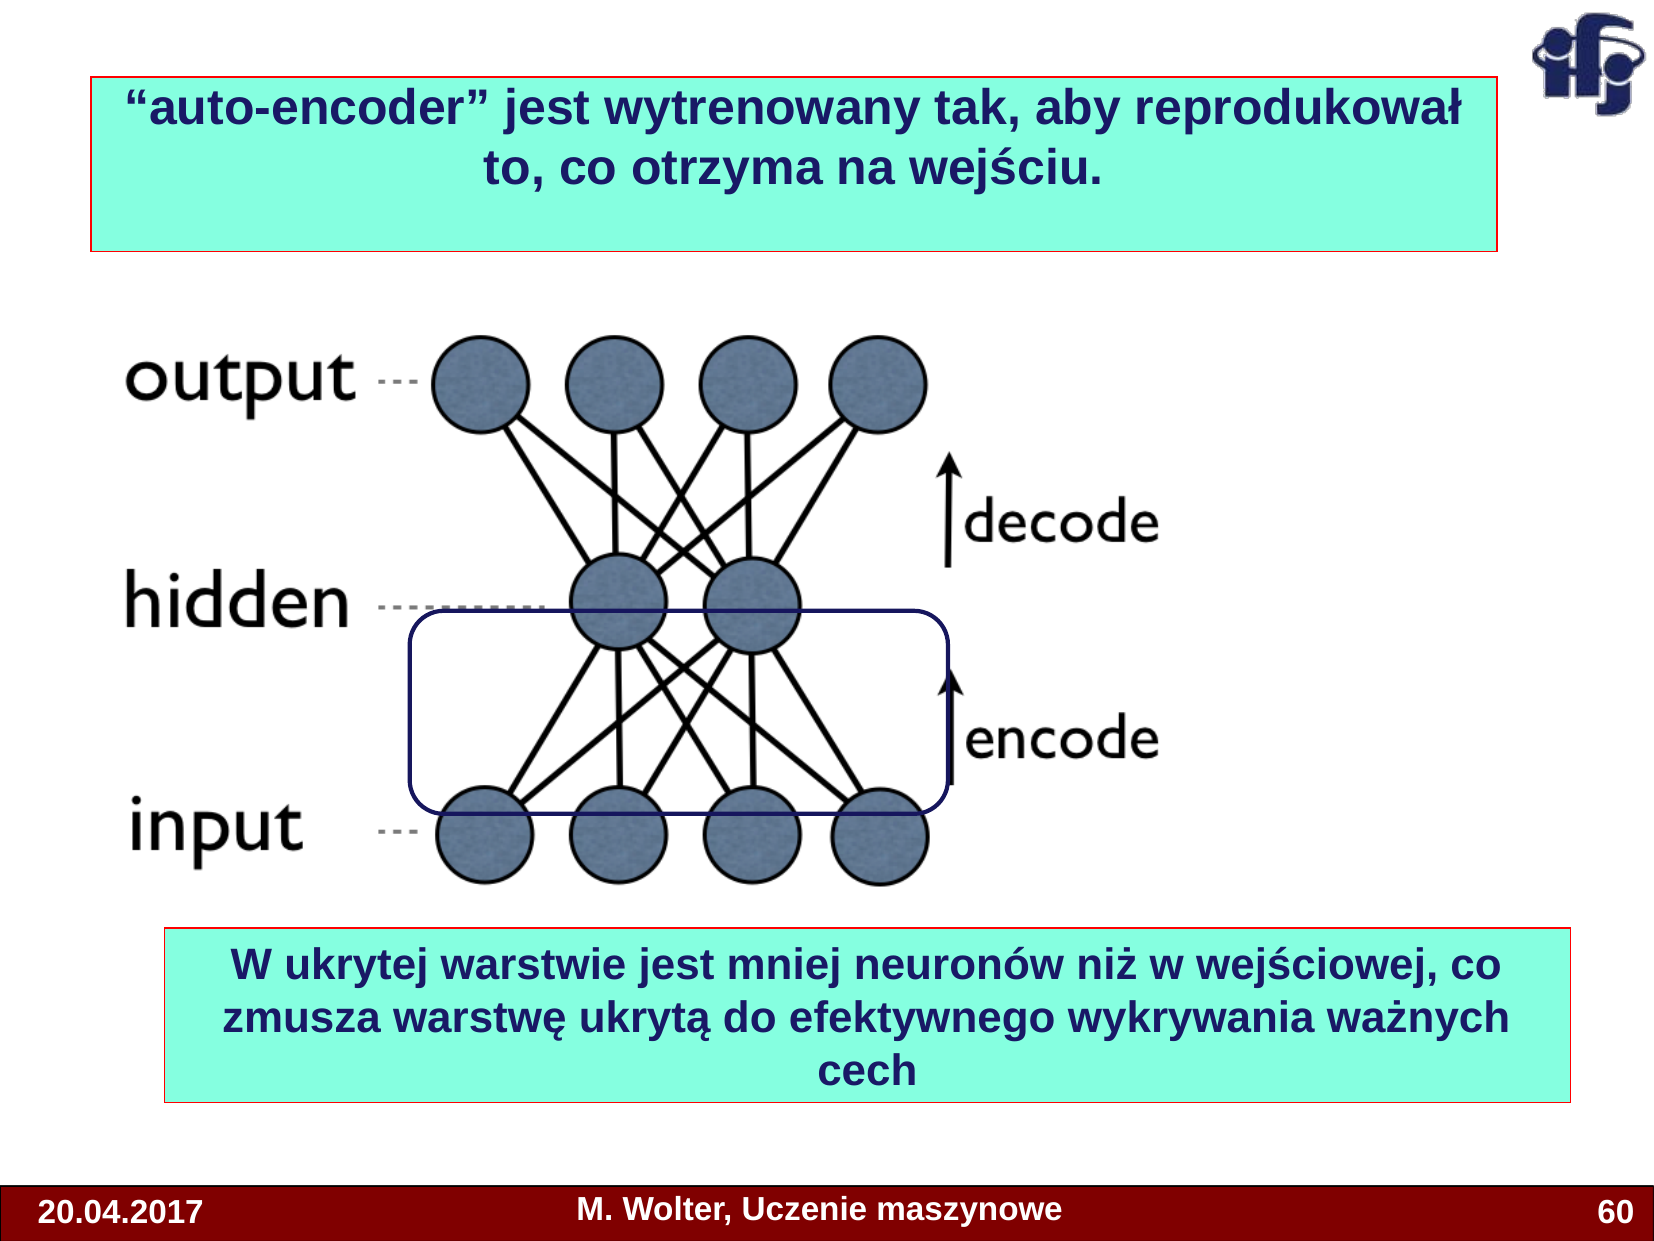

# “auto-encoder” jest wytrenowany tak, aby reprodukował to, co otrzyma na wejściu.
W ukrytej warstwie jest mniej neuronów niż w wejściowej, co zmusza warstwę ukrytą do efektywnego wykrywania ważnych cech